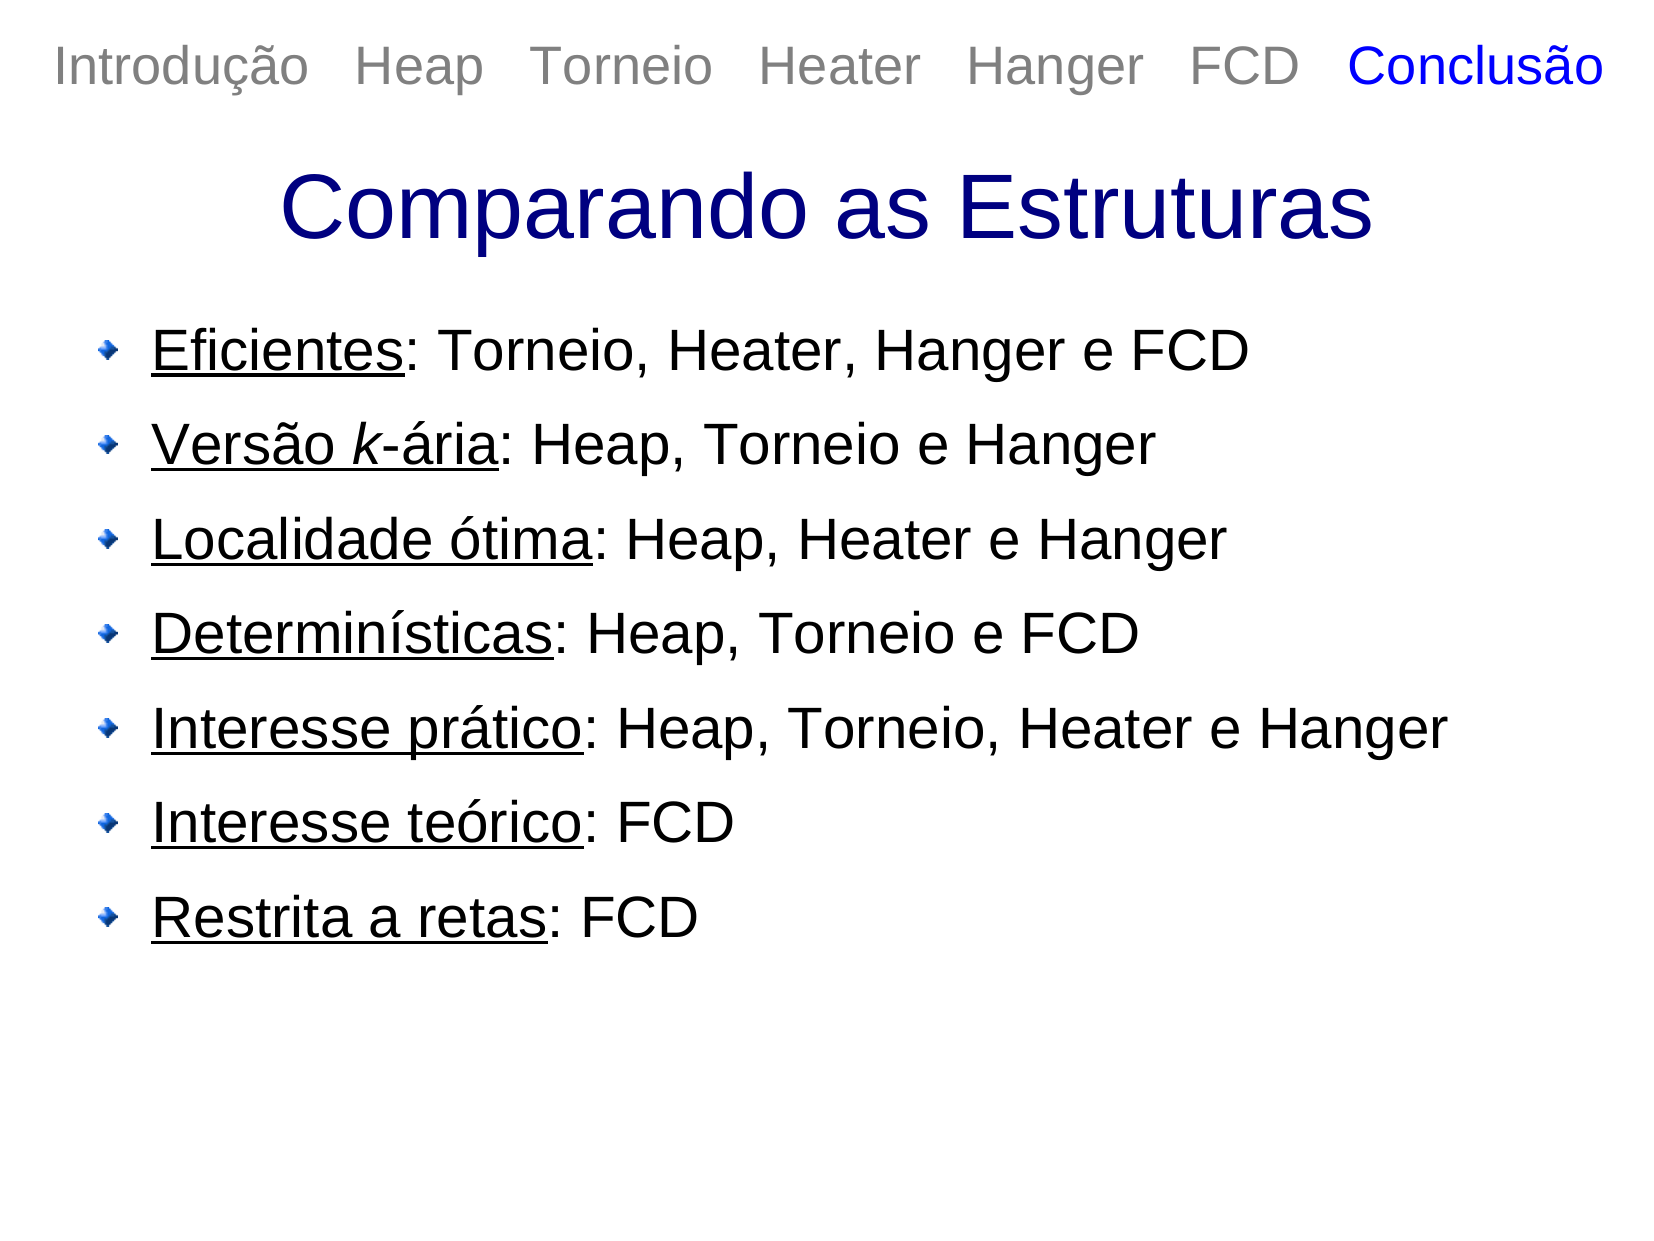

Introdução Heap Torneio Heater Hanger FCD Conclusão
# Comparando as Estruturas
Eficientes: Torneio, Heater, Hanger e FCD
Versão k-ária: Heap, Torneio e Hanger
Localidade ótima: Heap, Heater e Hanger
Determinísticas: Heap, Torneio e FCD
Interesse prático: Heap, Torneio, Heater e Hanger
Interesse teórico: FCD
Restrita a retas: FCD